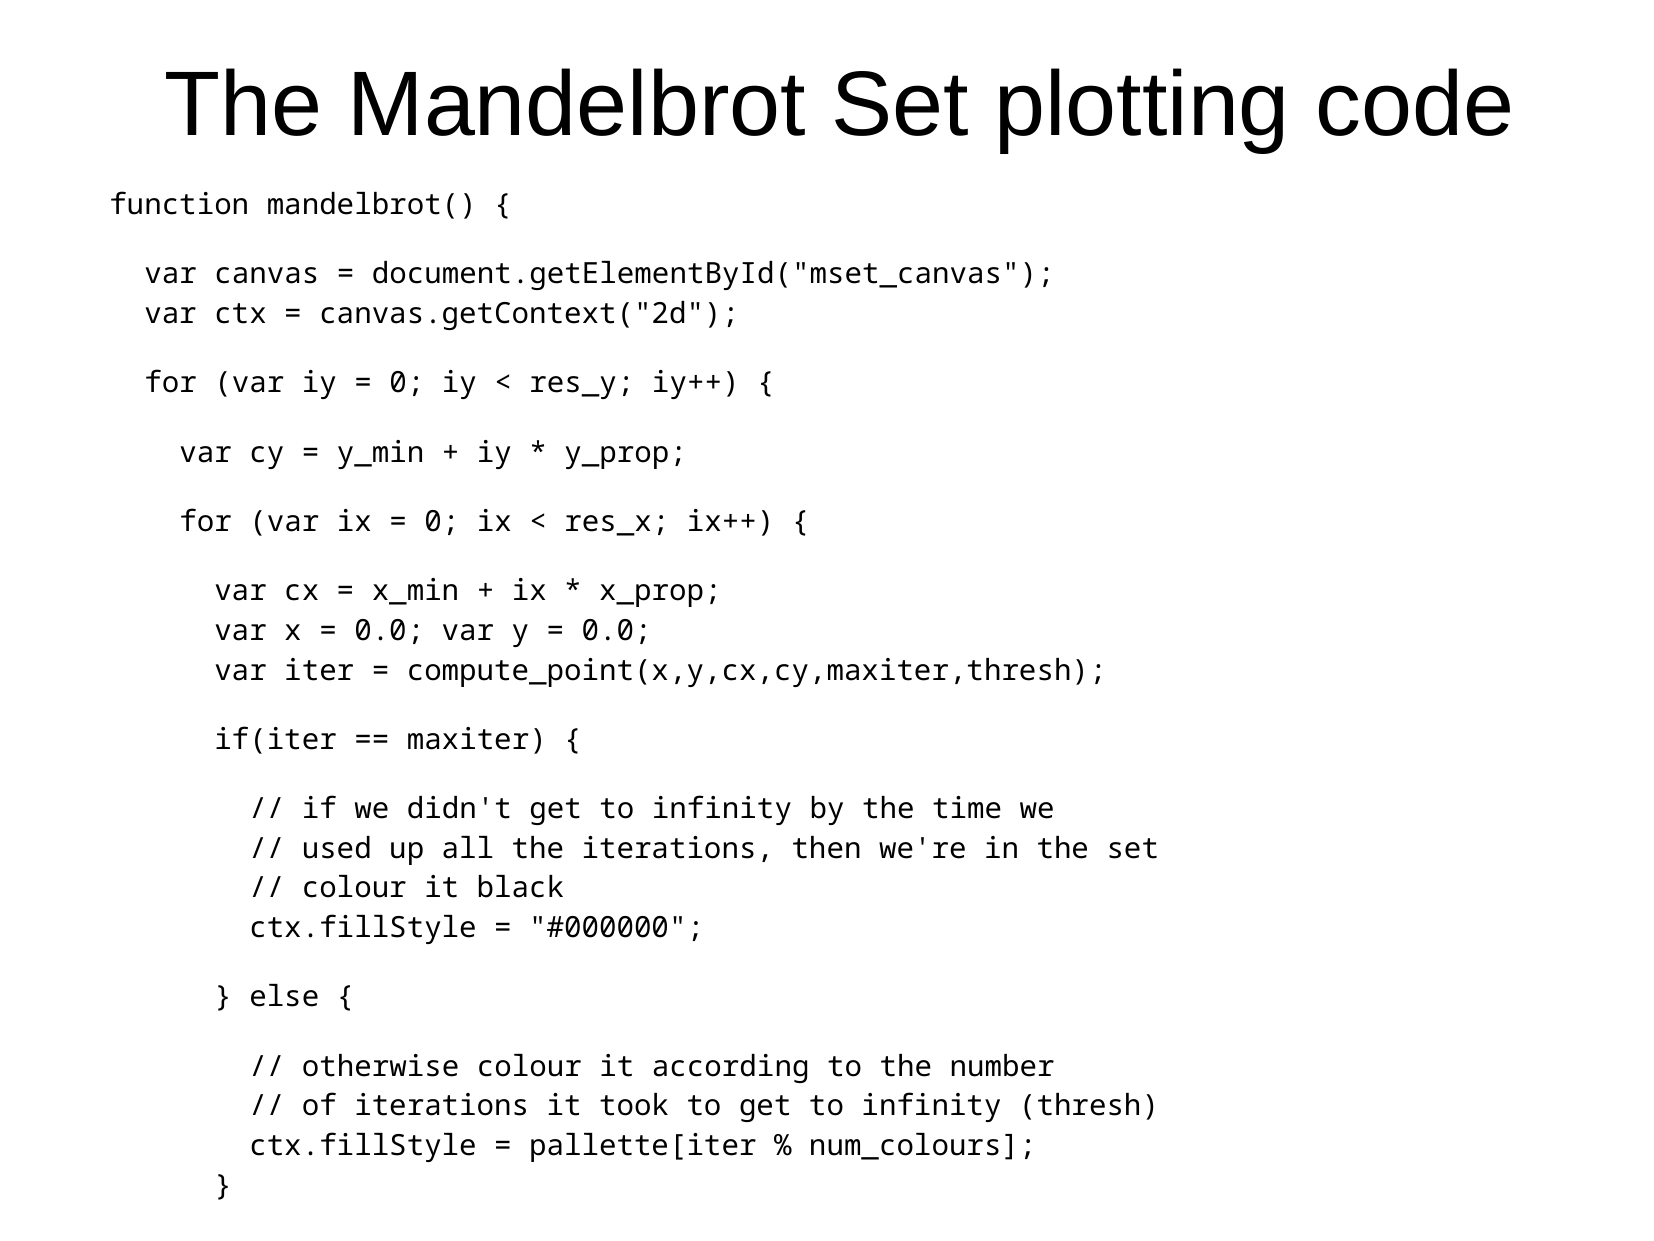

# The Mandelbrot Set plotting code
function mandelbrot() {
 var canvas = document.getElementById("mset_canvas");
 var ctx = canvas.getContext("2d");
 for (var iy = 0; iy < res_y; iy++) {
 var cy = y_min + iy * y_prop;
 for (var ix = 0; ix < res_x; ix++) {
 var cx = x_min + ix * x_prop;
 var x = 0.0; var y = 0.0;
 var iter = compute_point(x,y,cx,cy,maxiter,thresh);
 if(iter == maxiter) {
 // if we didn't get to infinity by the time we
 // used up all the iterations, then we're in the set
 // colour it black
 ctx.fillStyle = "#000000";
 } else {
 // otherwise colour it according to the number
 // of iterations it took to get to infinity (thresh)
 ctx.fillStyle = pallette[iter % num_colours];
 }
 ctx.fillRect(ix,iy,1,1);
 }
 }
}